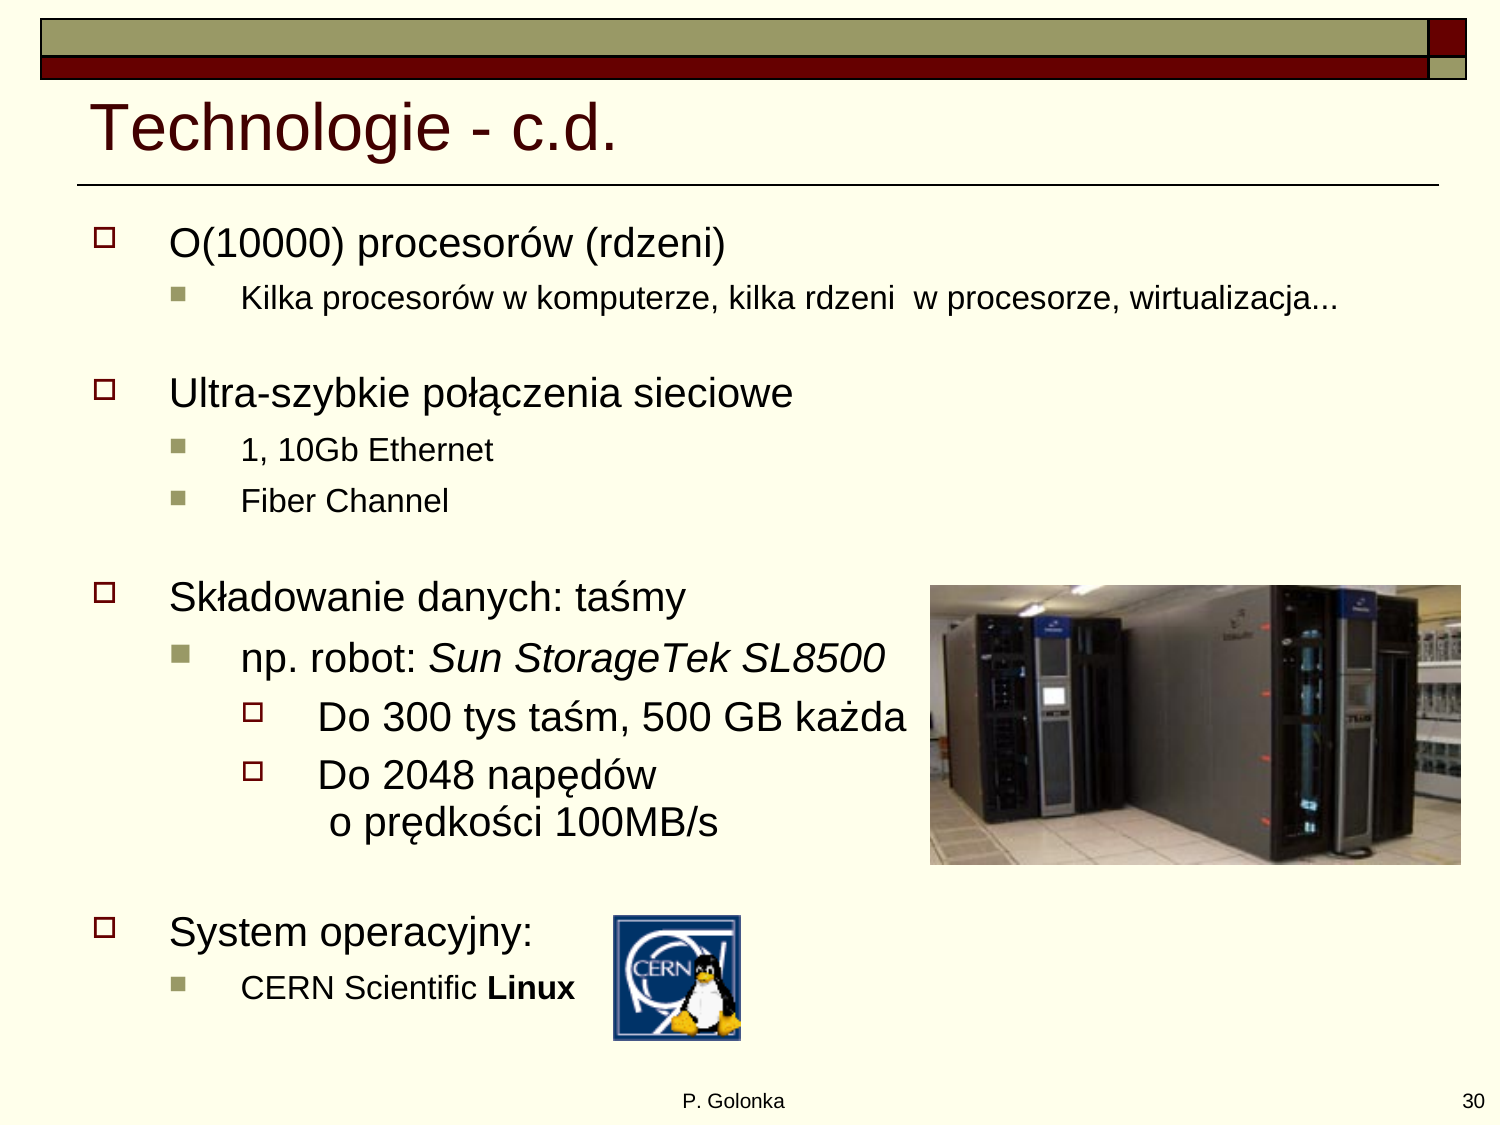

# Technologie - c.d.
O(10000) procesorów (rdzeni)
Kilka procesorów w komputerze, kilka rdzeni w procesorze, wirtualizacja...
Ultra-szybkie połączenia sieciowe
1, 10Gb Ethernet
Fiber Channel
Składowanie danych: taśmy
np. robot: Sun StorageTek SL8500
Do 300 tys taśm, 500 GB każda
Do 2048 napędów
 o prędkości 100MB/s
System operacyjny:
CERN Scientific Linux
P. Golonka
30